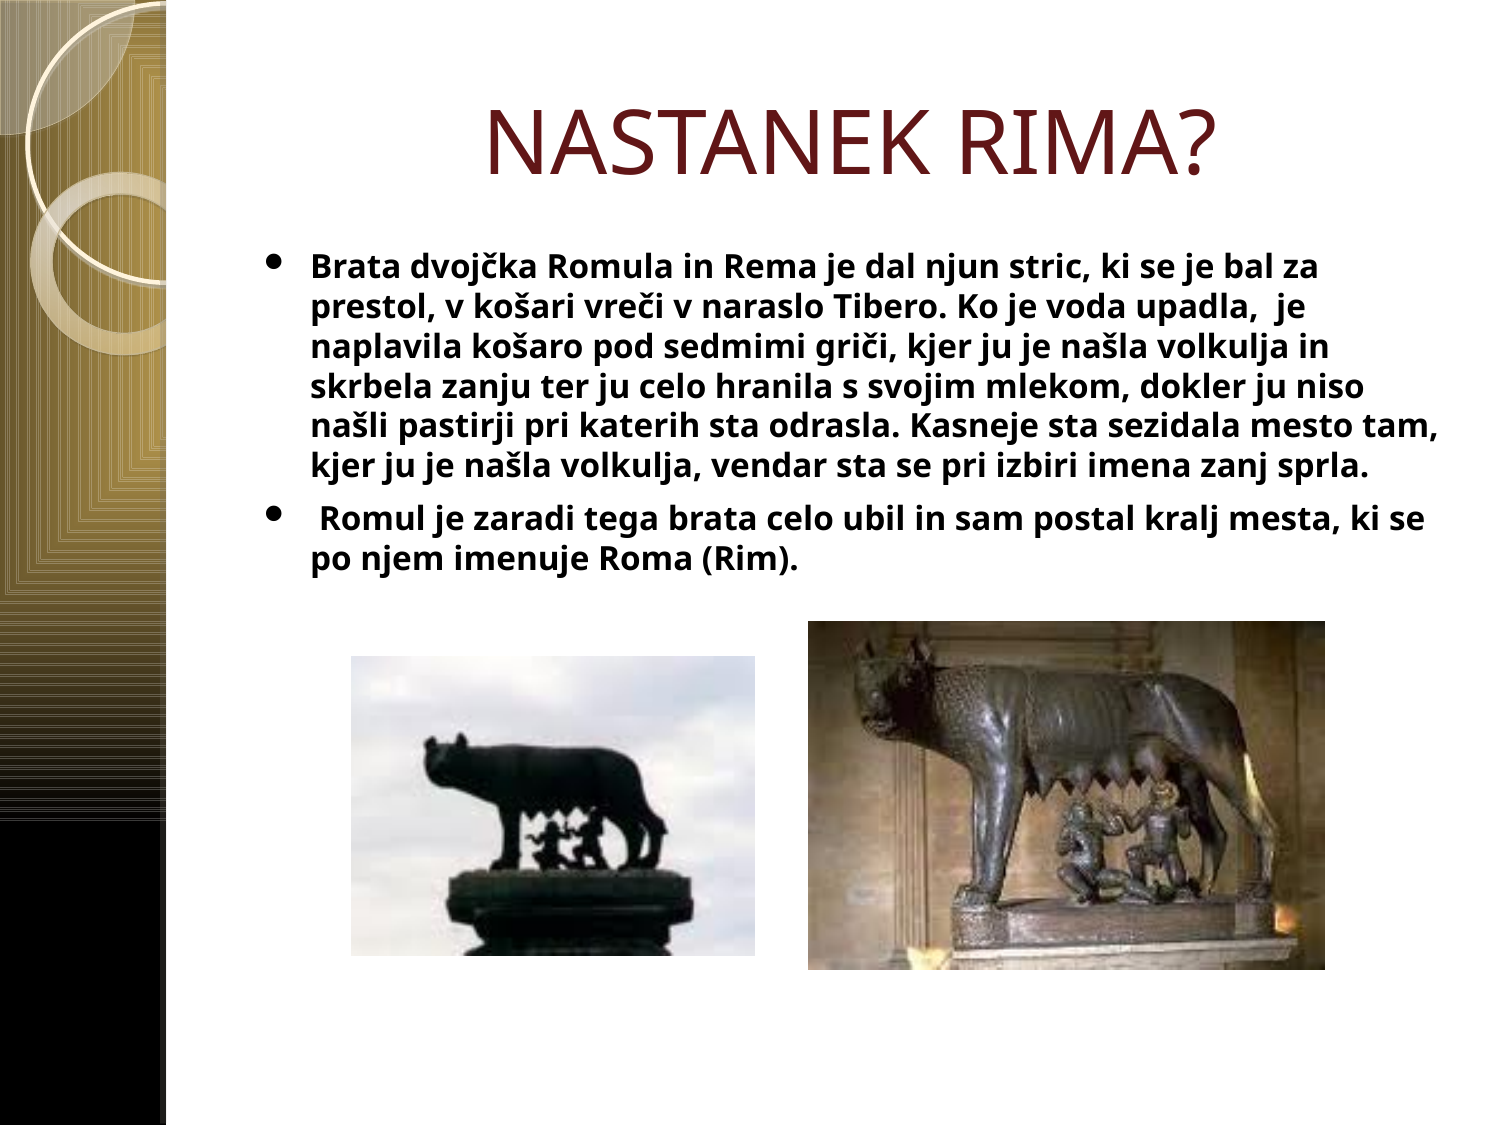

# NASTANEK RIMA?
Brata dvojčka Romula in Rema je dal njun stric, ki se je bal za prestol, v košari vreči v naraslo Tibero. Ko je voda upadla, je naplavila košaro pod sedmimi griči, kjer ju je našla volkulja in skrbela zanju ter ju celo hranila s svojim mlekom, dokler ju niso našli pastirji pri katerih sta odrasla. Kasneje sta sezidala mesto tam, kjer ju je našla volkulja, vendar sta se pri izbiri imena zanj sprla.
 Romul je zaradi tega brata celo ubil in sam postal kralj mesta, ki se po njem imenuje Roma (Rim).